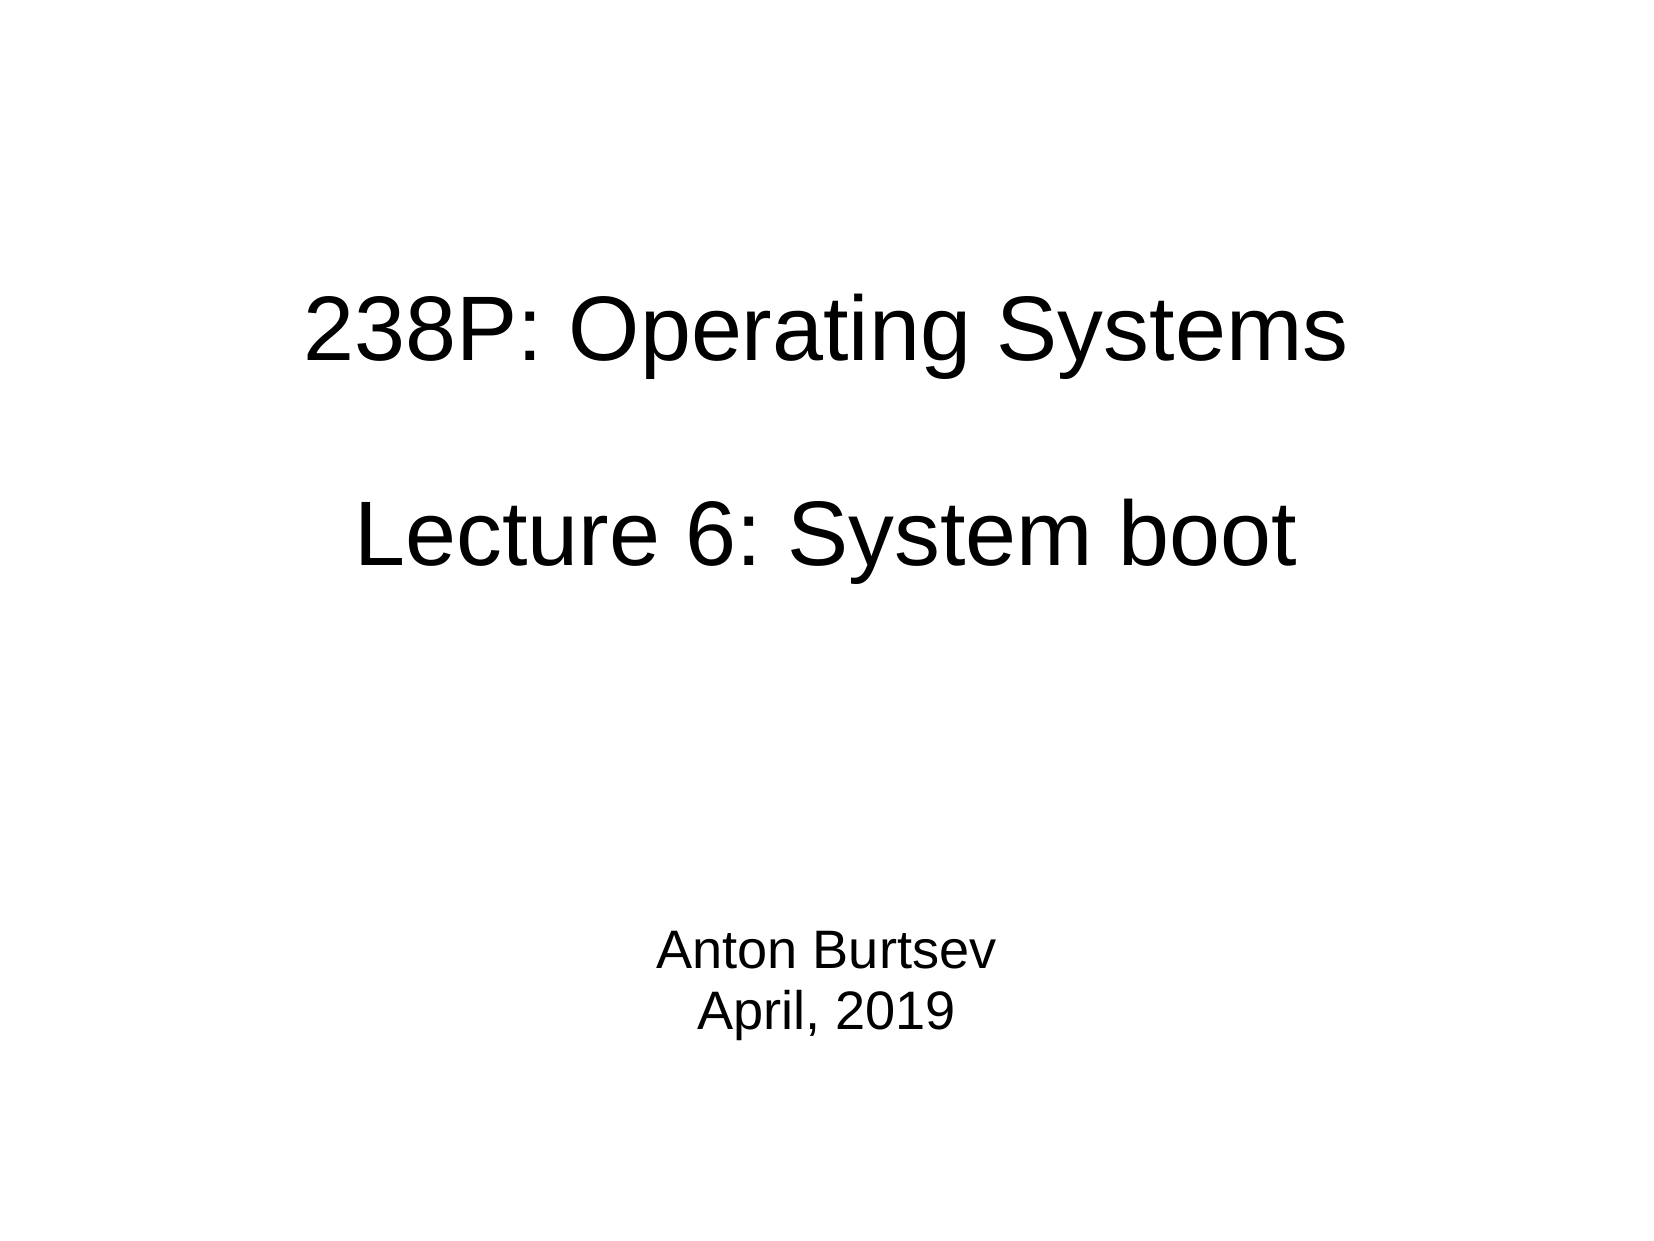

# 238P: Operating Systems Lecture 6: System boot
Anton Burtsev
April, 2019